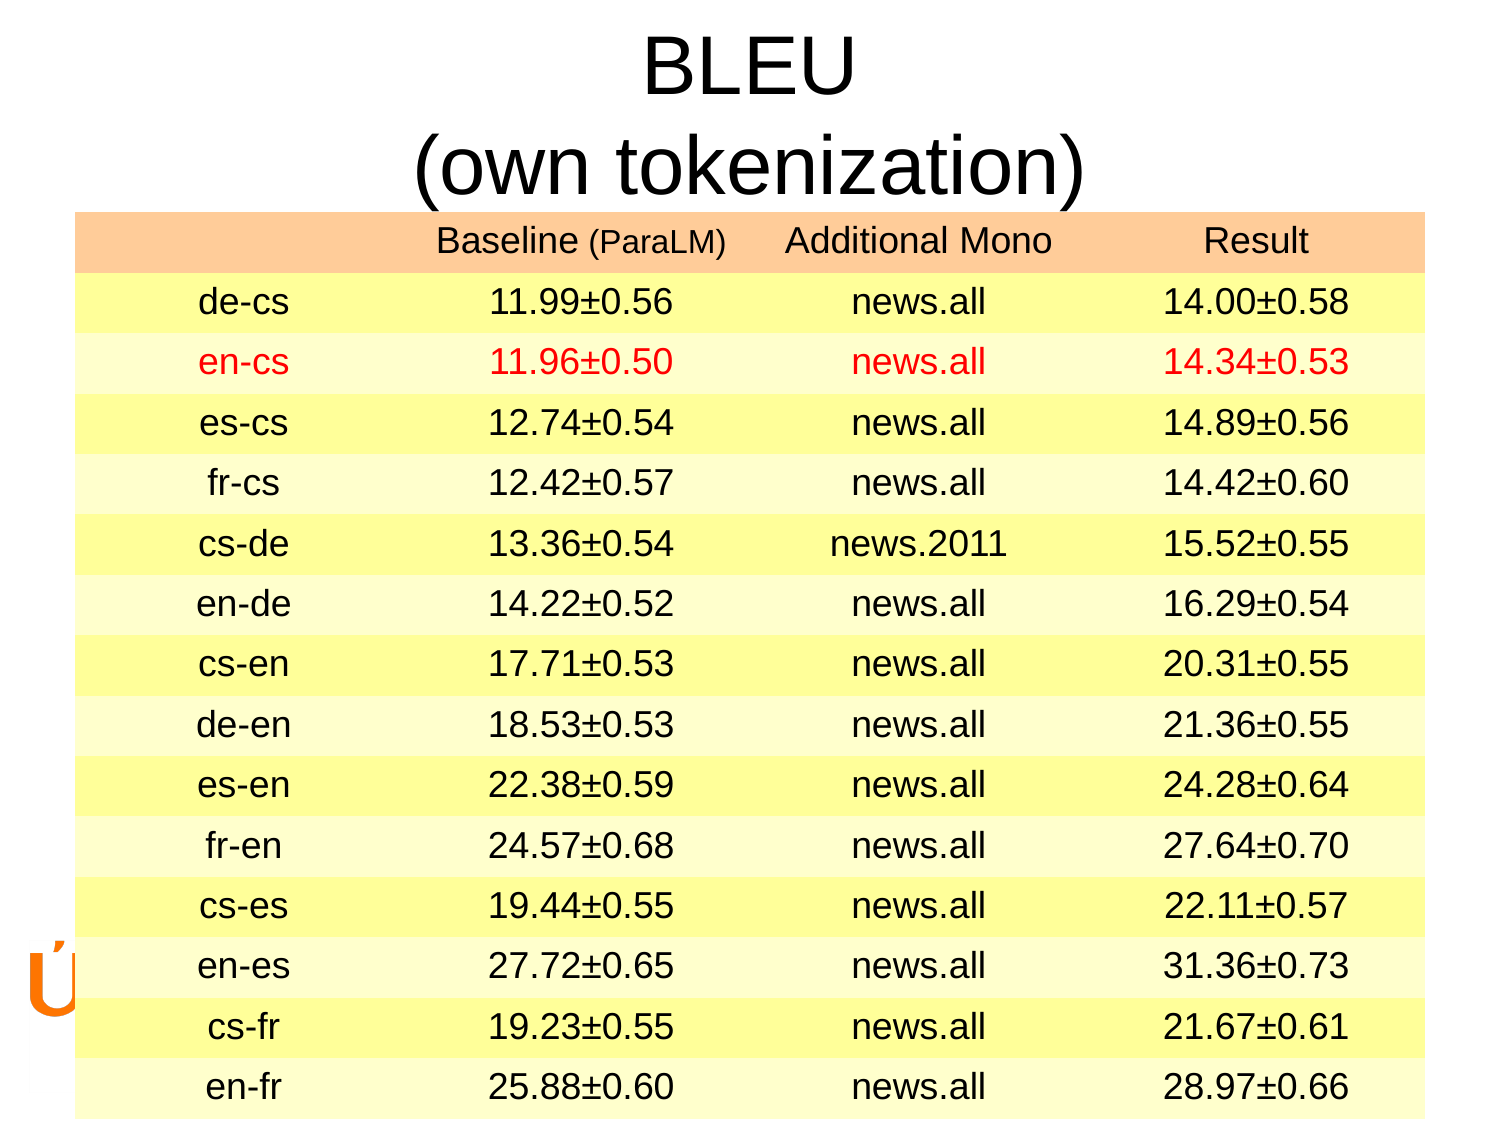

# BLEU (own tokenization)
| | Baseline (ParaLM) | Additional Mono | Result |
| --- | --- | --- | --- |
| de-cs | 11.99±0.56 | news.all | 14.00±0.58 |
| en-cs | 11.96±0.50 | news.all | 14.34±0.53 |
| es-cs | 12.74±0.54 | news.all | 14.89±0.56 |
| fr-cs | 12.42±0.57 | news.all | 14.42±0.60 |
| cs-de | 13.36±0.54 | news.2011 | 15.52±0.55 |
| en-de | 14.22±0.52 | news.all | 16.29±0.54 |
| cs-en | 17.71±0.53 | news.all | 20.31±0.55 |
| de-en | 18.53±0.53 | news.all | 21.36±0.55 |
| es-en | 22.38±0.59 | news.all | 24.28±0.64 |
| fr-en | 24.57±0.68 | news.all | 27.64±0.70 |
| cs-es | 19.44±0.55 | news.all | 22.11±0.57 |
| en-es | 27.72±0.65 | news.all | 31.36±0.73 |
| cs-fr | 19.23±0.55 | news.all | 21.67±0.61 |
| en-fr | 25.88±0.60 | news.all | 28.97±0.66 |
Praha, 21.3.2012
11